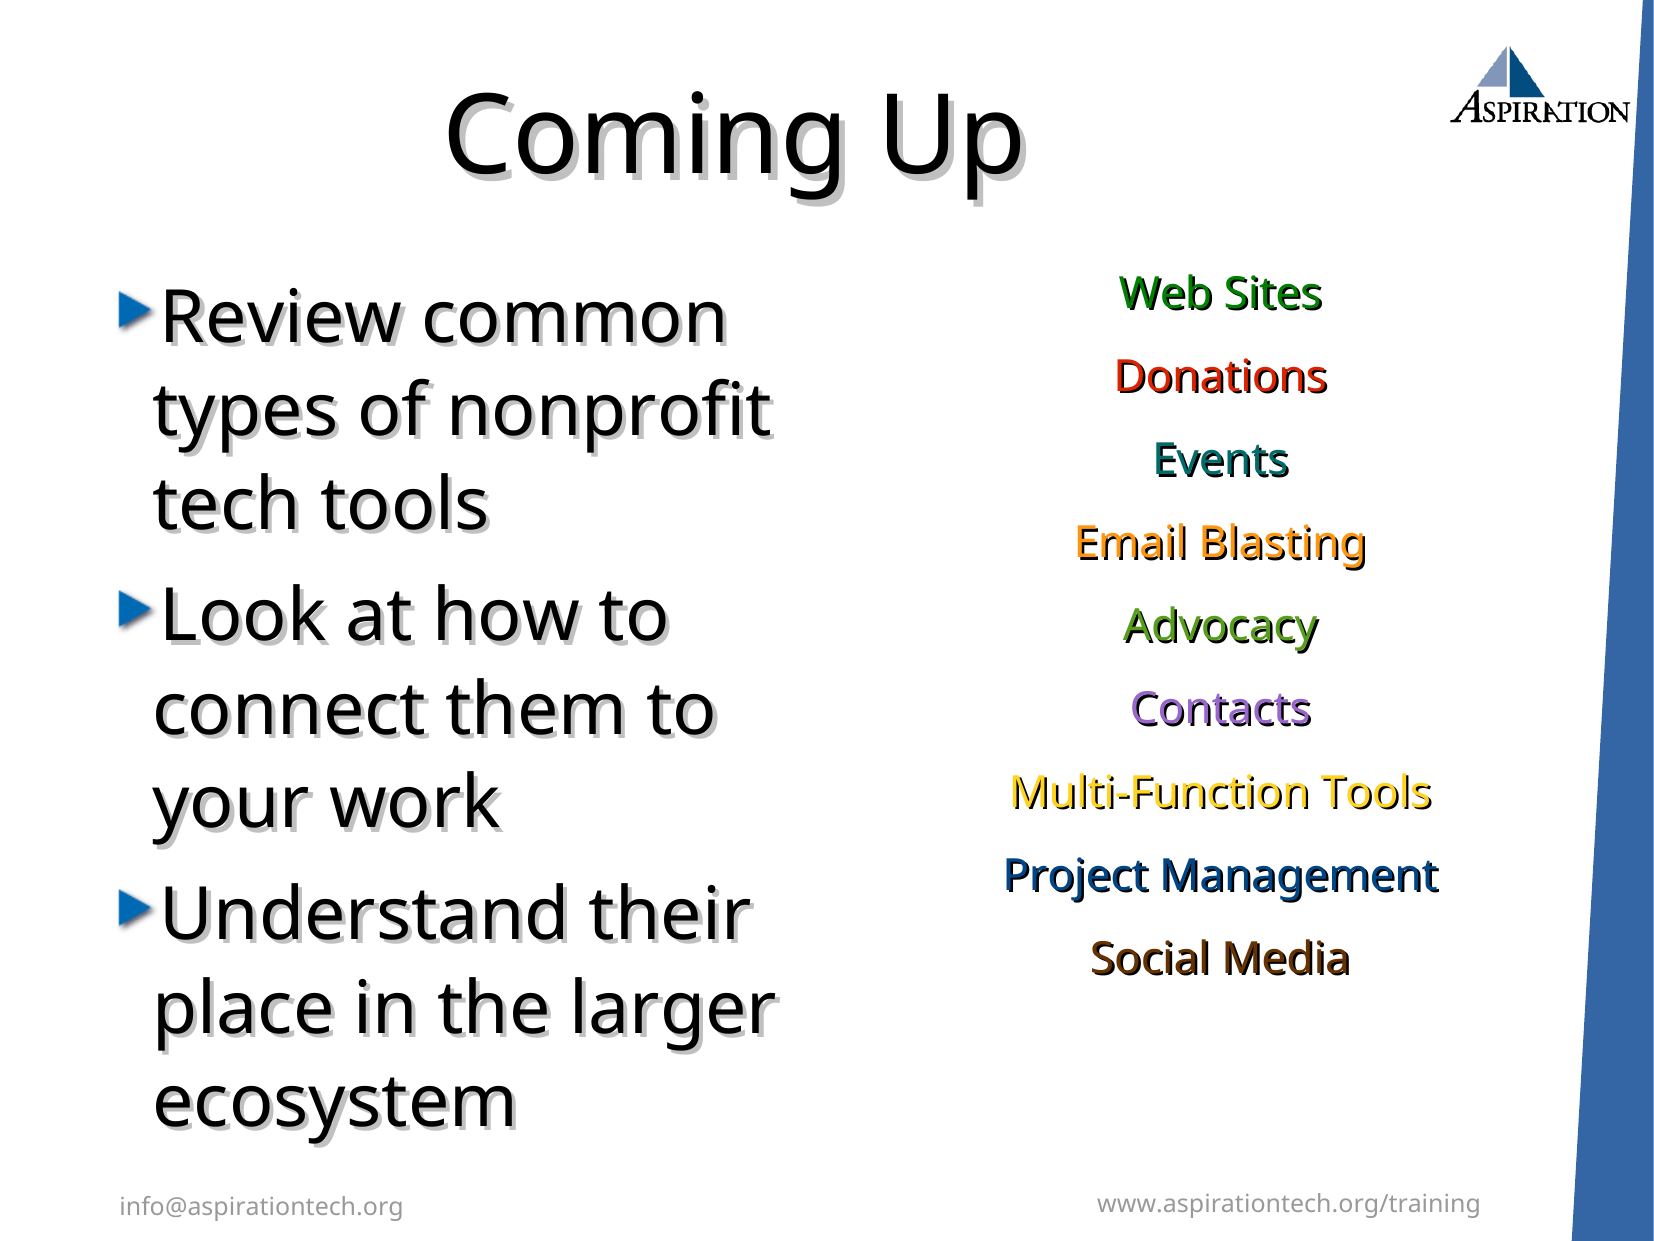

# Coming Up
Review common types of nonprofit tech tools
Look at how to connect them to your work
Understand their place in the larger ecosystem
Web Sites
Donations
Events
Email Blasting
Advocacy
Contacts
Multi-Function Tools
Project Management
Social Media